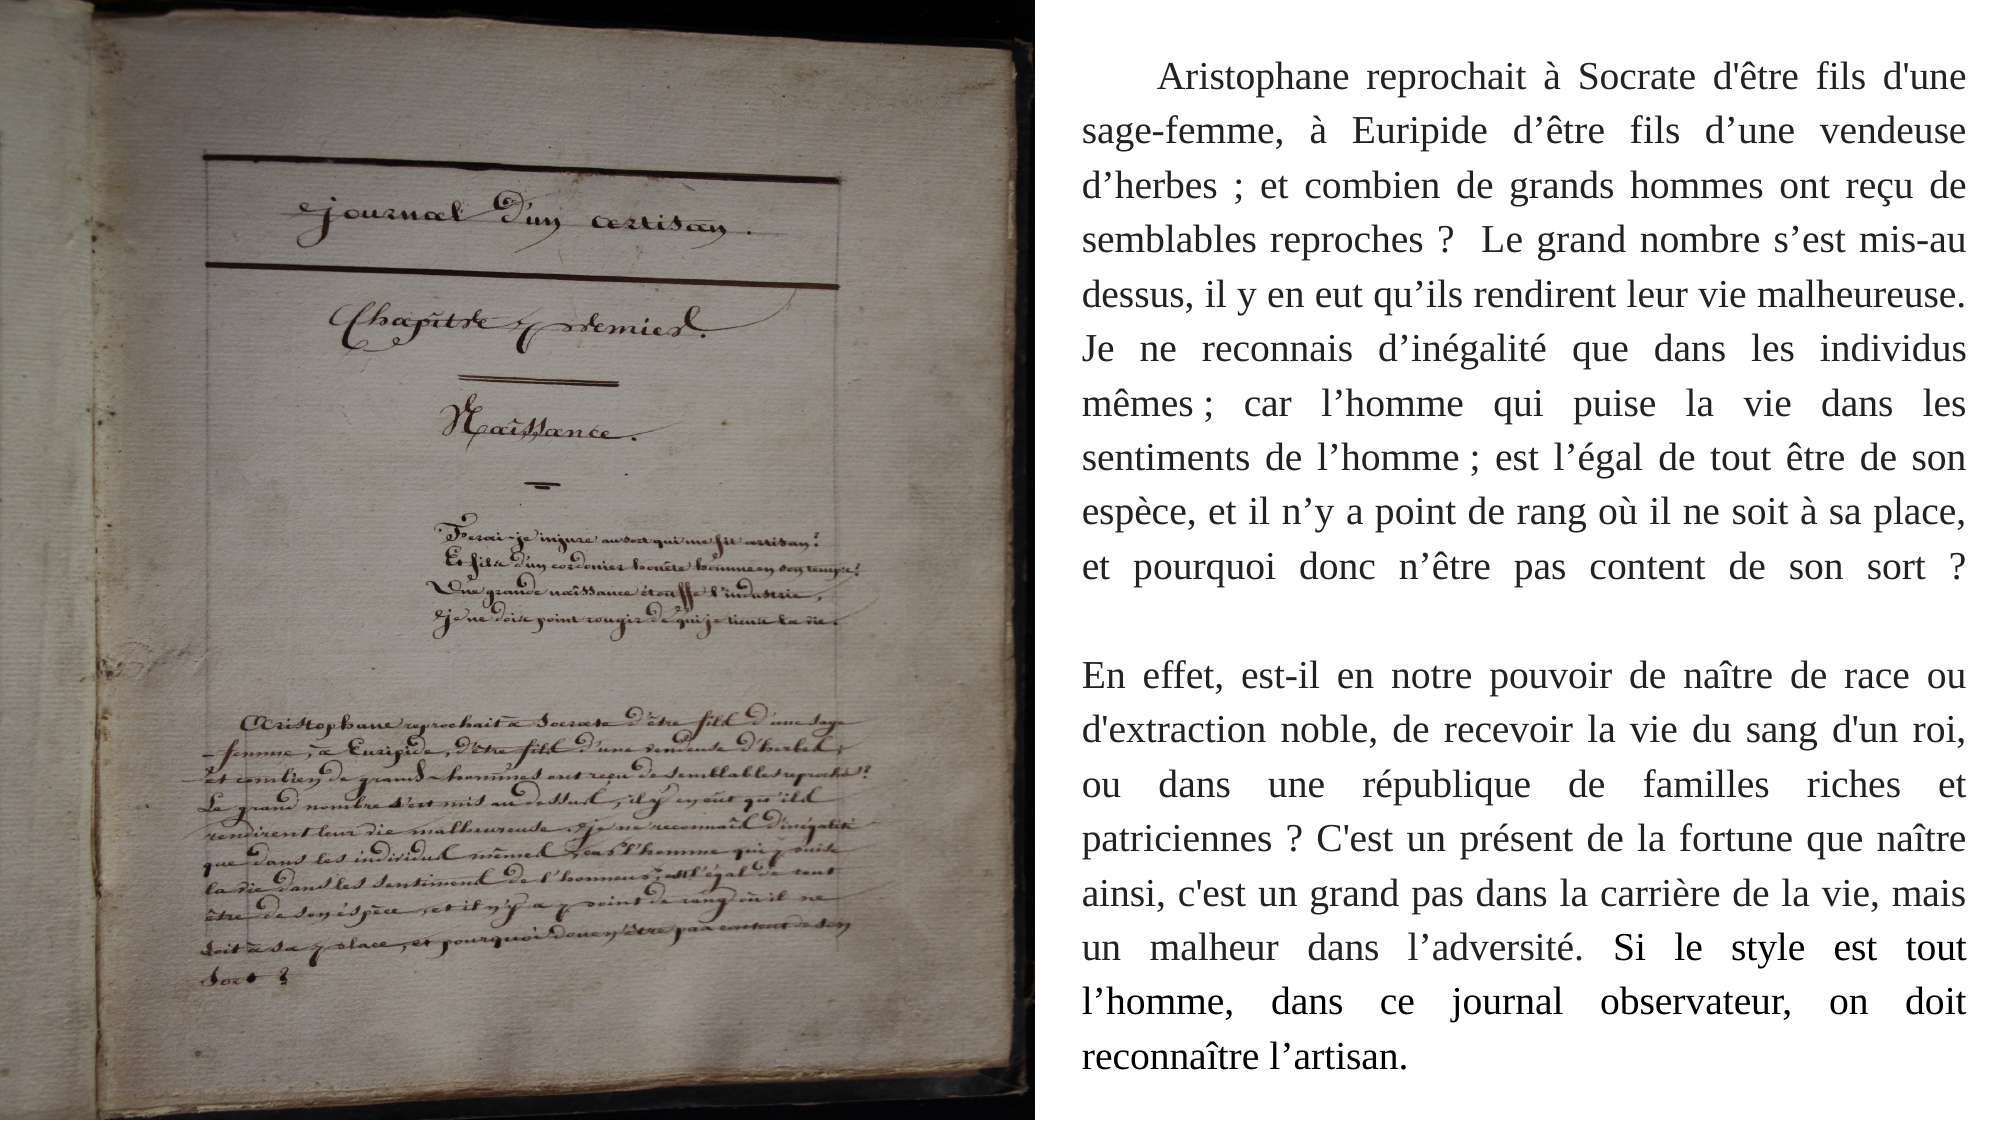

# Aristophane reprochait à Socrate d'être fils d'une sage-femme, à Euripide d’être fils d’une vendeuse d’herbes ; et combien de grands hommes ont reçu de semblables reproches ? Le grand nombre s’est mis-au dessus, il y en eut qu’ils rendirent leur vie malheureuse. Je ne reconnais d’inégalité que dans les individus mêmes ; car l’homme qui puise la vie dans les sentiments de l’homme ; est l’égal de tout être de son espèce, et il n’y a point de rang où il ne soit à sa place, et pourquoi donc n’être pas content de son sort ? En effet, est-il en notre pouvoir de naître de race ou d'extraction noble, de recevoir la vie du sang d'un roi, ou dans une république de familles riches et patriciennes ? C'est un présent de la fortune que naître ainsi, c'est un grand pas dans la carrière de la vie, mais un malheur dans l’adversité. Si le style est tout l’homme, dans ce journal observateur, on doit reconnaître l’artisan.